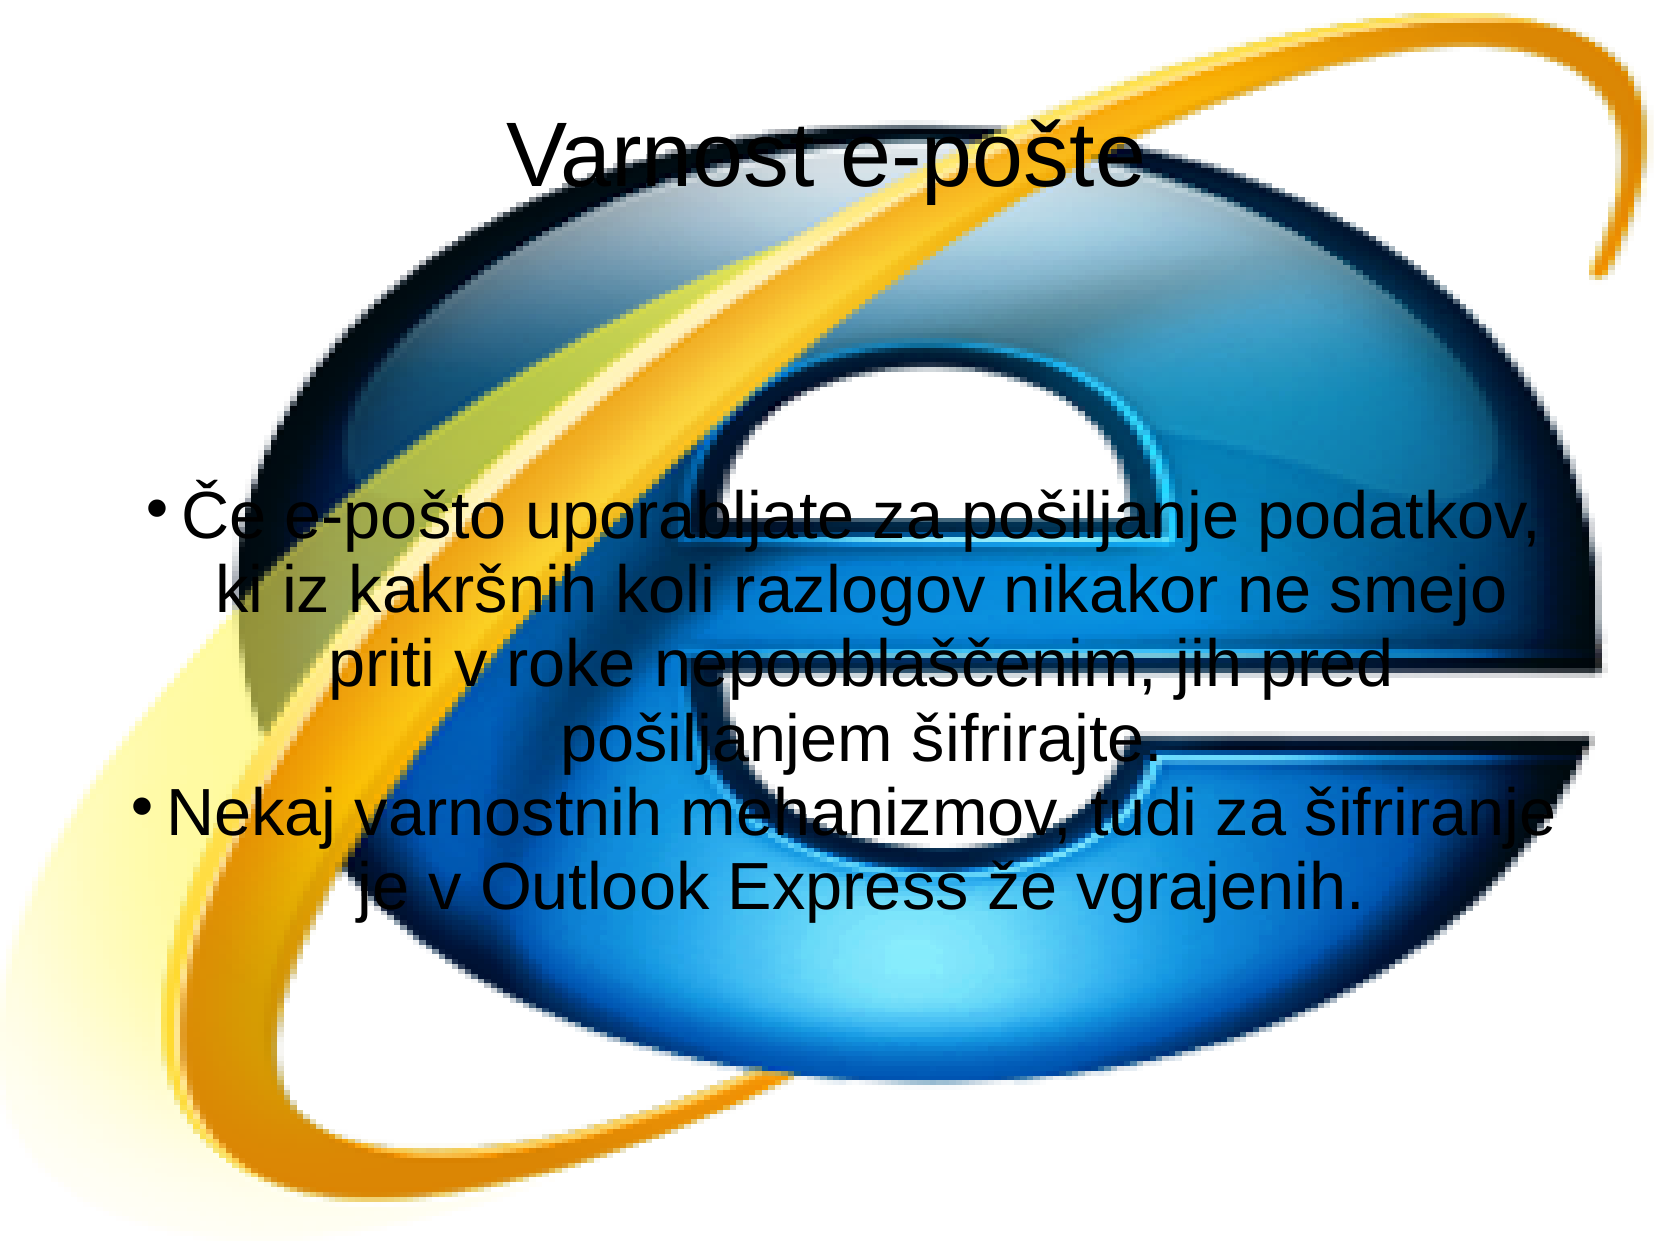

# Varnost e-pošte
Če e-pošto uporabljate za pošiljanje podatkov, ki iz kakršnih koli razlogov nikakor ne smejo priti v roke nepooblaščenim, jih pred pošiljanjem šifrirajte.
Nekaj varnostnih mehanizmov, tudi za šifriranje je v Outlook Express že vgrajenih.